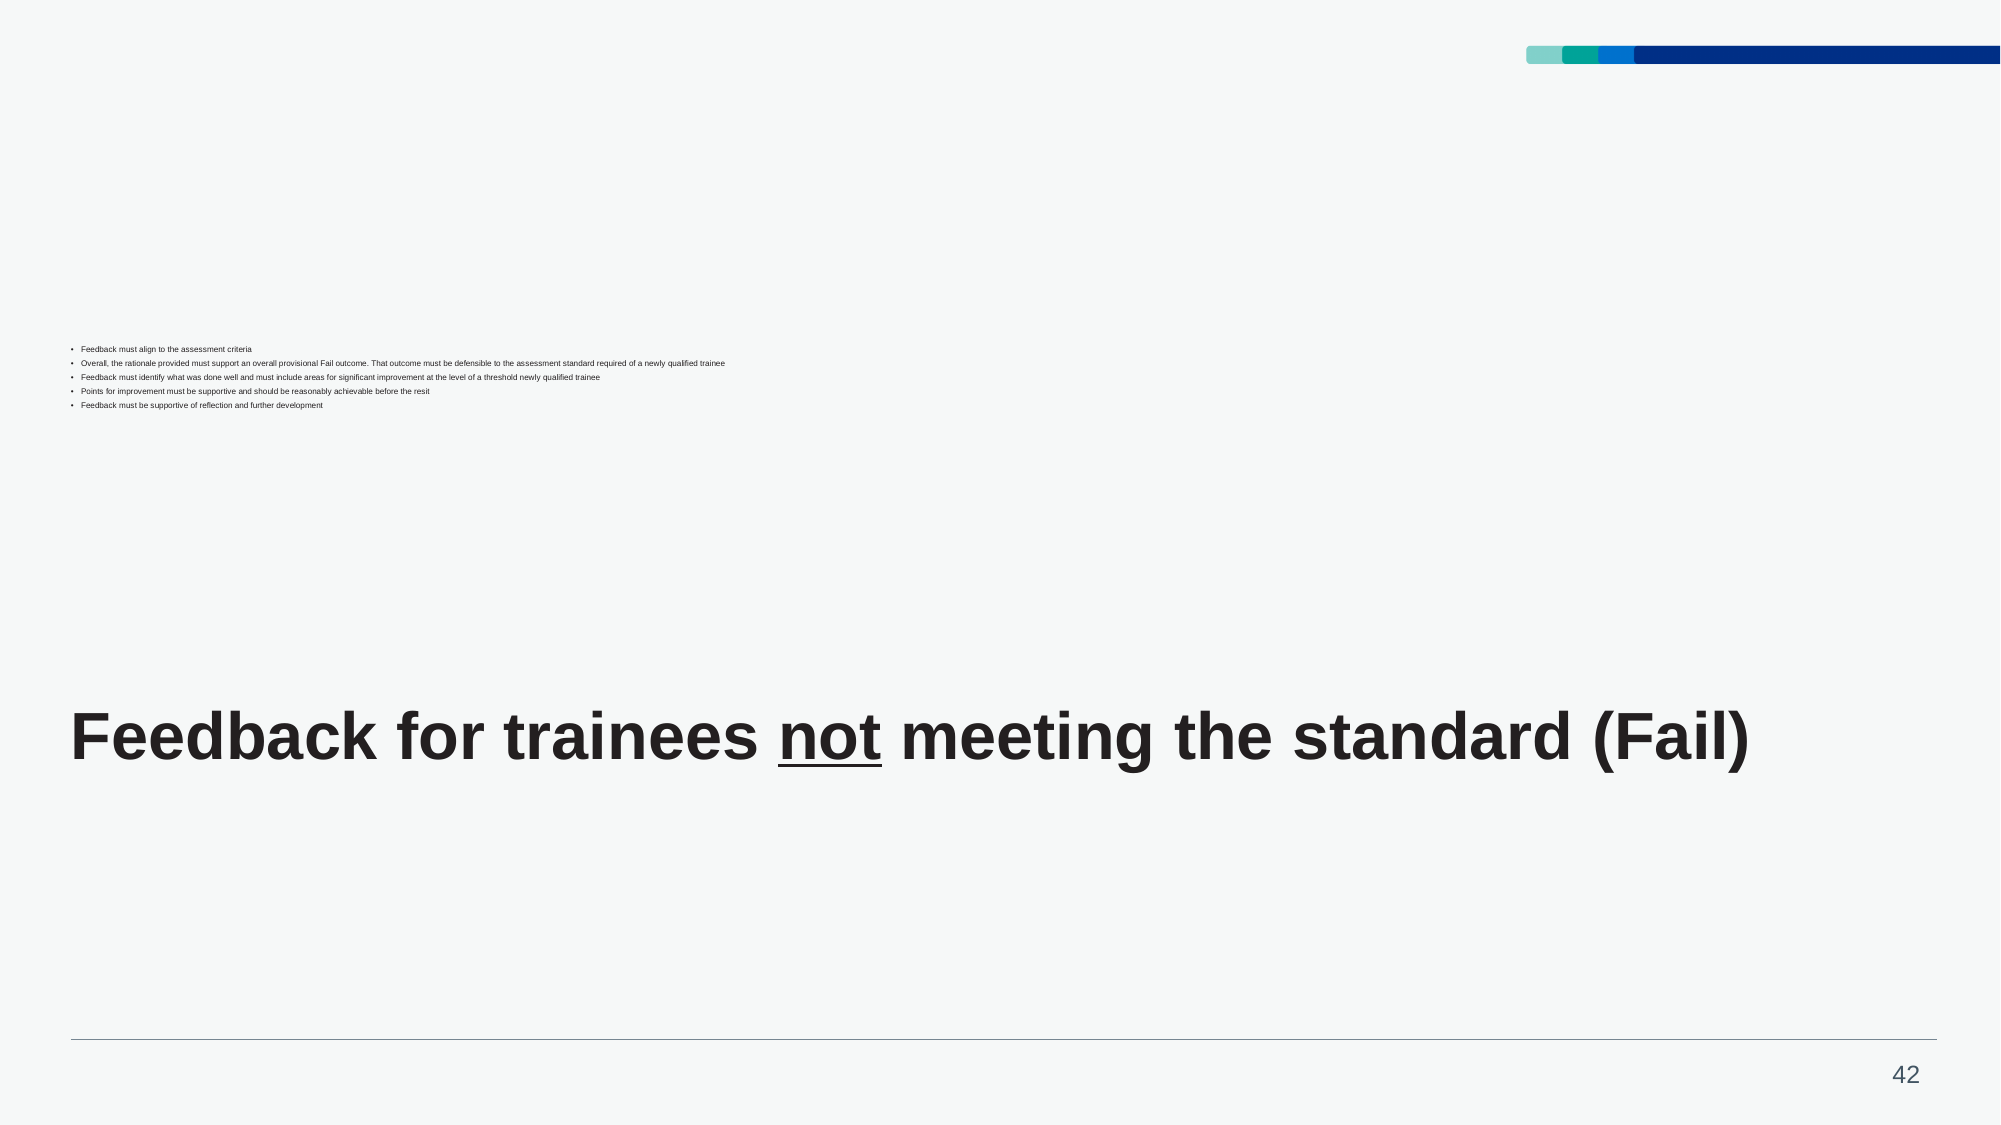

# Feedback must align to the assessment criteria
Overall, the rationale provided must support an overall provisional Fail outcome. That outcome must be defensible to the assessment standard required of a newly qualified trainee
Feedback must identify what was done well and must include areas for significant improvement at the level of a threshold newly qualified trainee
Points for improvement must be supportive and should be reasonably achievable before the resit
Feedback must be supportive of reflection and further development
Feedback for trainees not meeting the standard (Fail)